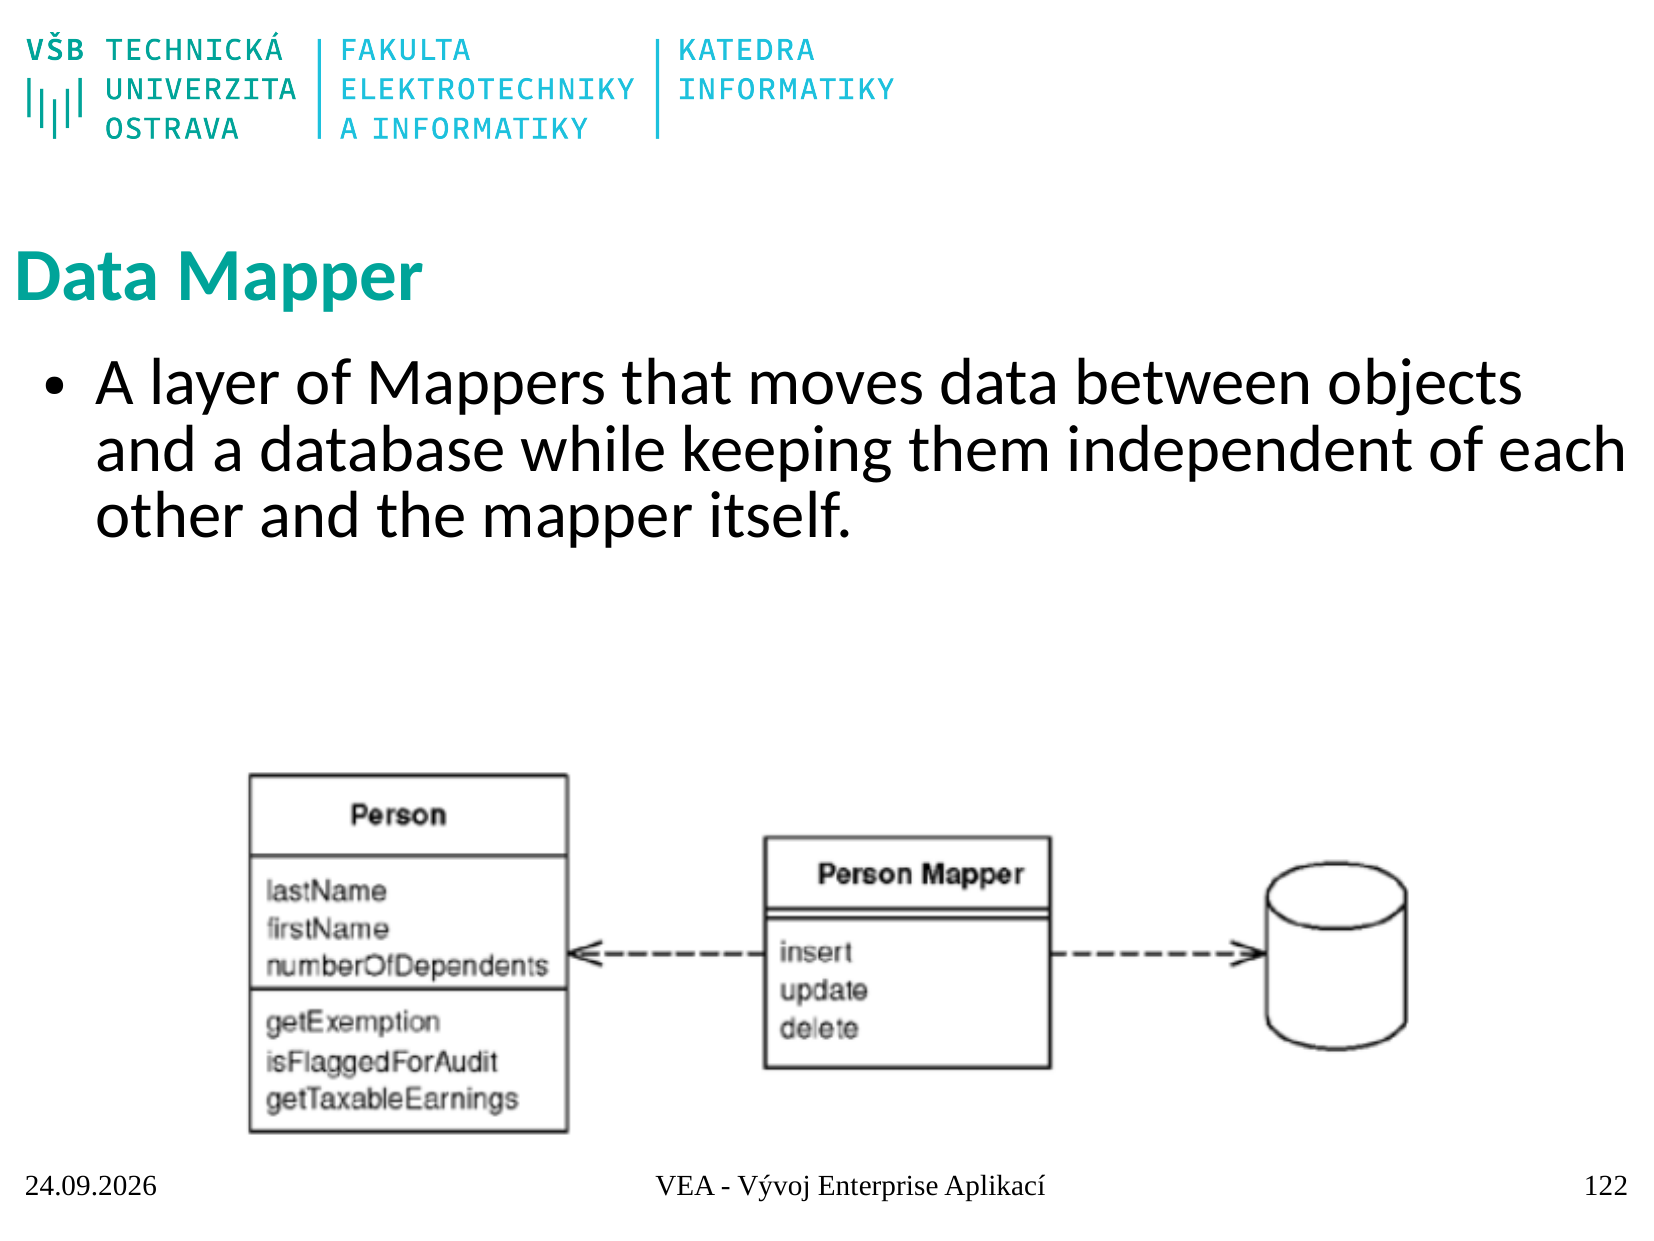

Data Mapper
# A layer of Mappers that moves data between objects and a database while keeping them independent of each other and the mapper itself.
VEA - Vývoj Enterprise Aplikací
122